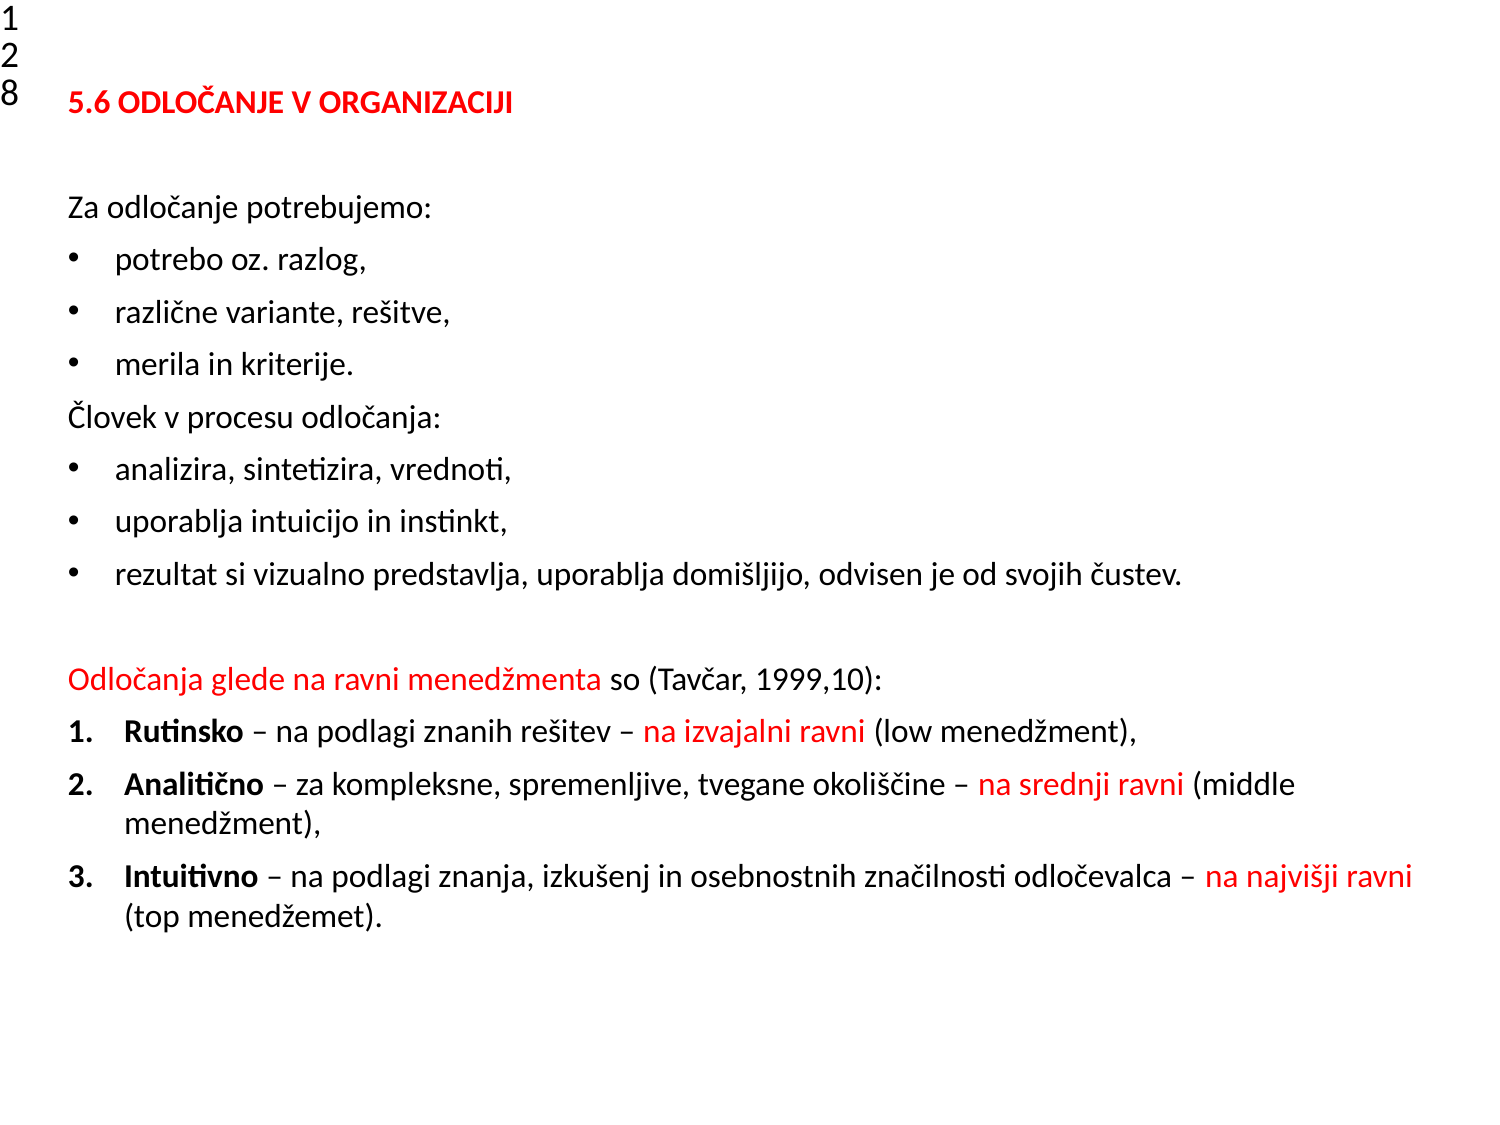

5.6 ODLOČANJE V ORGANIZACIJI
Za odločanje potrebujemo:
potrebo oz. razlog,
različne variante, rešitve,
merila in kriterije.
Človek v procesu odločanja:
analizira, sintetizira, vrednoti,
uporablja intuicijo in instinkt,
rezultat si vizualno predstavlja, uporablja domišljijo, odvisen je od svojih čustev.
Odločanja glede na ravni menedžmenta so (Tavčar, 1999,10):
Rutinsko – na podlagi znanih rešitev – na izvajalni ravni (low menedžment),
Analitično – za kompleksne, spremenljive, tvegane okoliščine – na srednji ravni (middle menedžment),
Intuitivno – na podlagi znanja, izkušenj in osebnostnih značilnosti odločevalca – na najvišji ravni (top menedžemet).